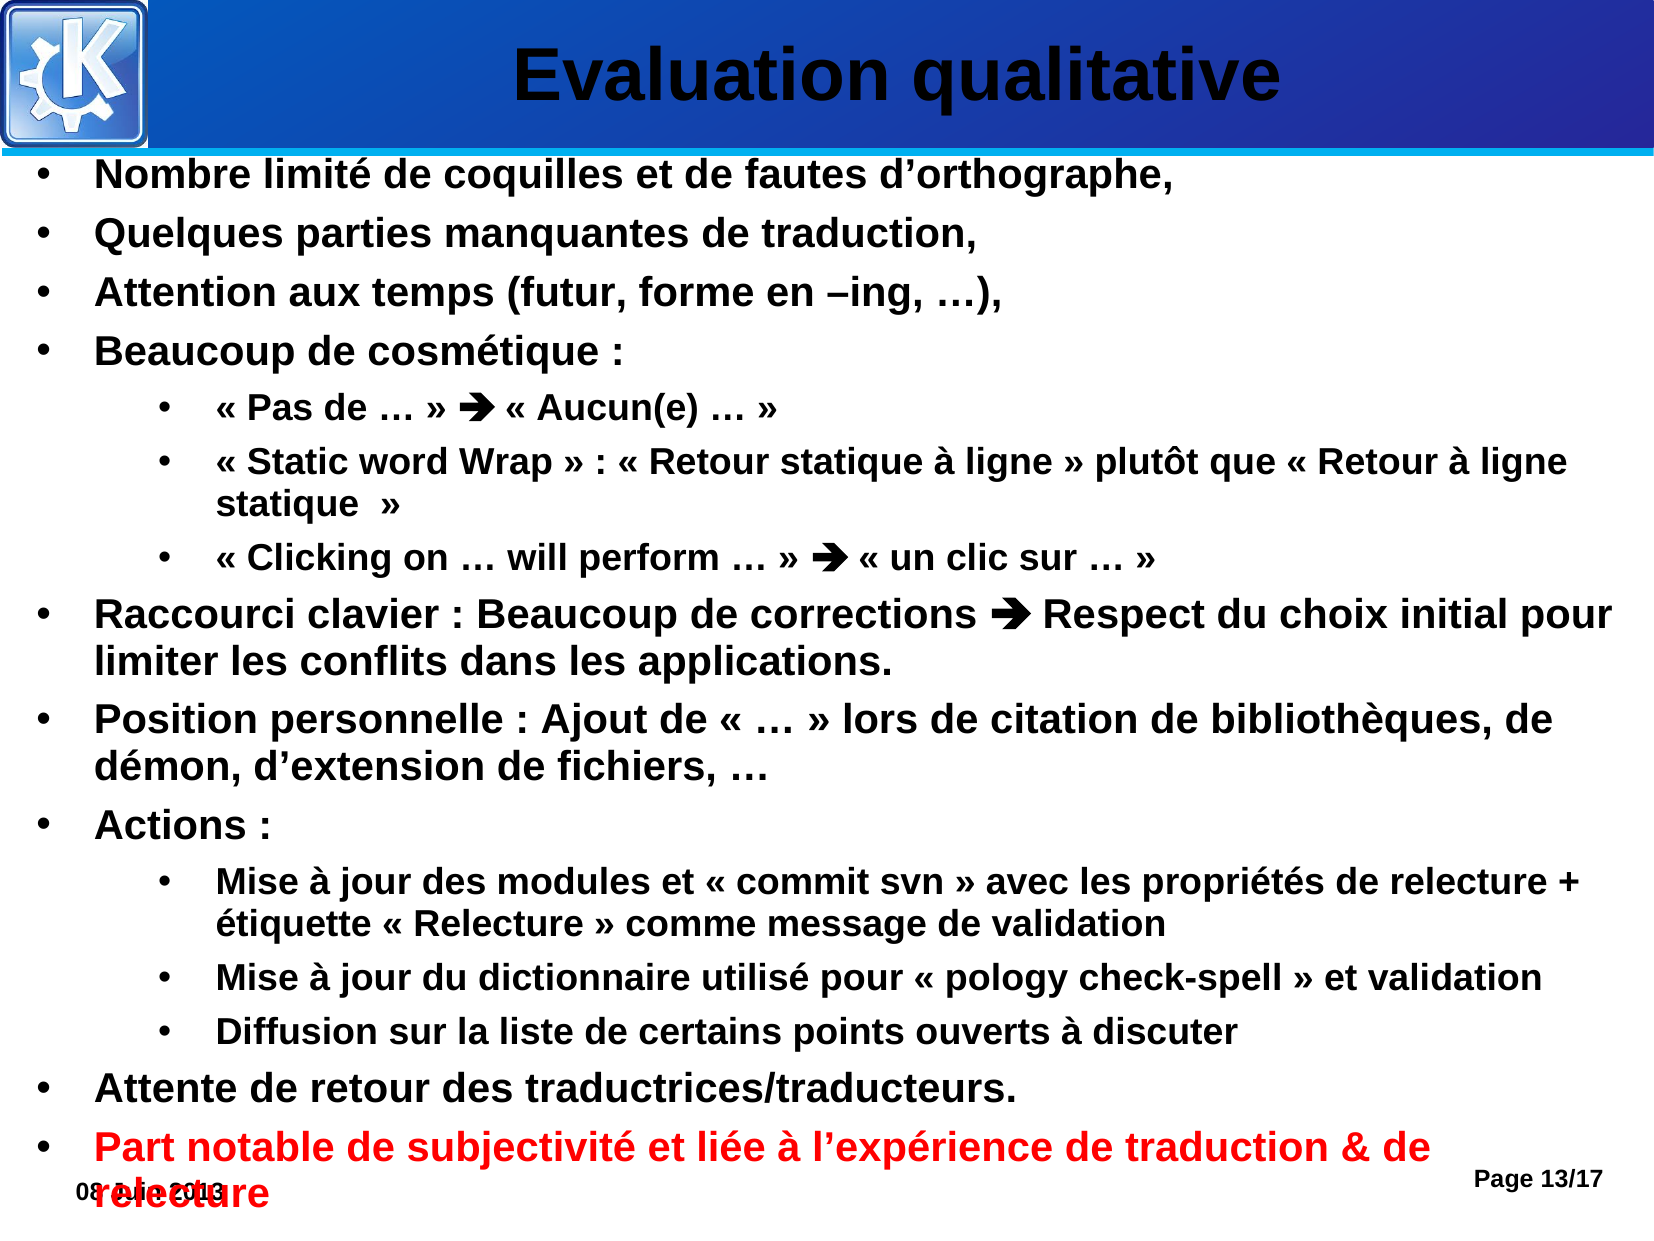

Evaluation qualitative
Nombre limité de coquilles et de fautes d’orthographe,
Quelques parties manquantes de traduction,
Attention aux temps (futur, forme en –ing, …),
Beaucoup de cosmétique :
« Pas de … »  « Aucun(e) … »
« Static word Wrap » : « Retour statique à ligne » plutôt que « Retour à ligne statique  »
« Clicking on … will perform … »  « un clic sur … »
Raccourci clavier : Beaucoup de corrections  Respect du choix initial pour limiter les conflits dans les applications.
Position personnelle : Ajout de « … » lors de citation de bibliothèques, de démon, d’extension de fichiers, …
Actions :
Mise à jour des modules et « commit svn » avec les propriétés de relecture + étiquette « Relecture » comme message de validation
Mise à jour du dictionnaire utilisé pour « pology check-spell » et validation
Diffusion sur la liste de certains points ouverts à discuter
Attente de retour des traductrices/traducteurs.
Part notable de subjectivité et liée à l’expérience de traduction & de relecture